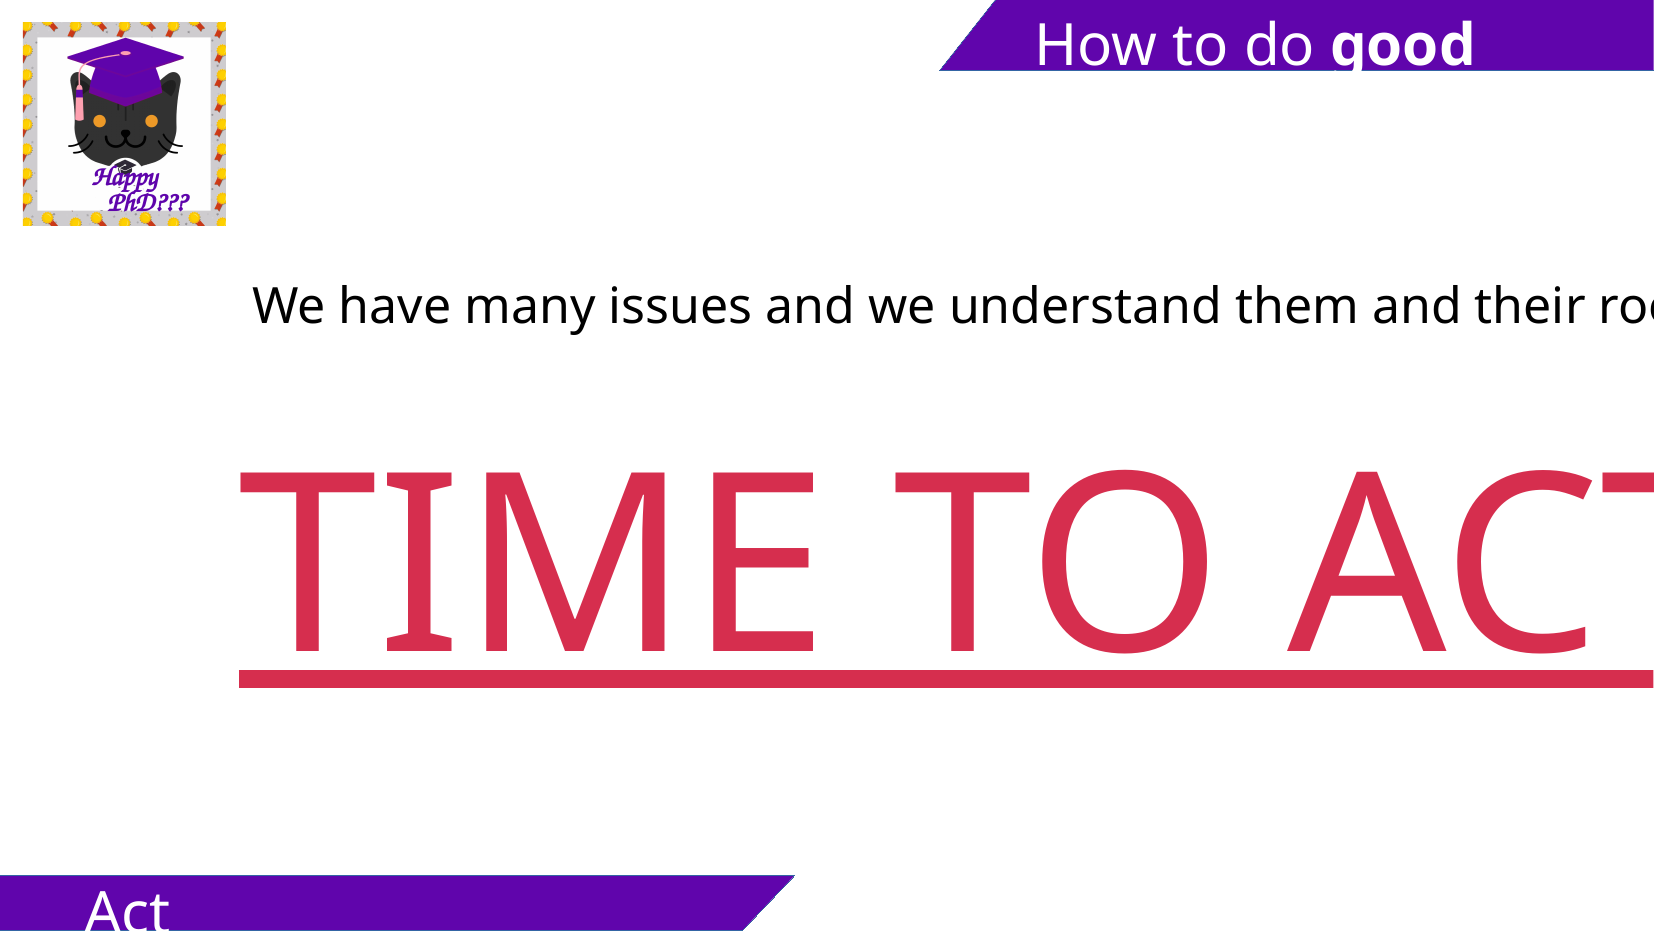

We have many issues and we understand them and their roots.
TIME TO ACT
Act